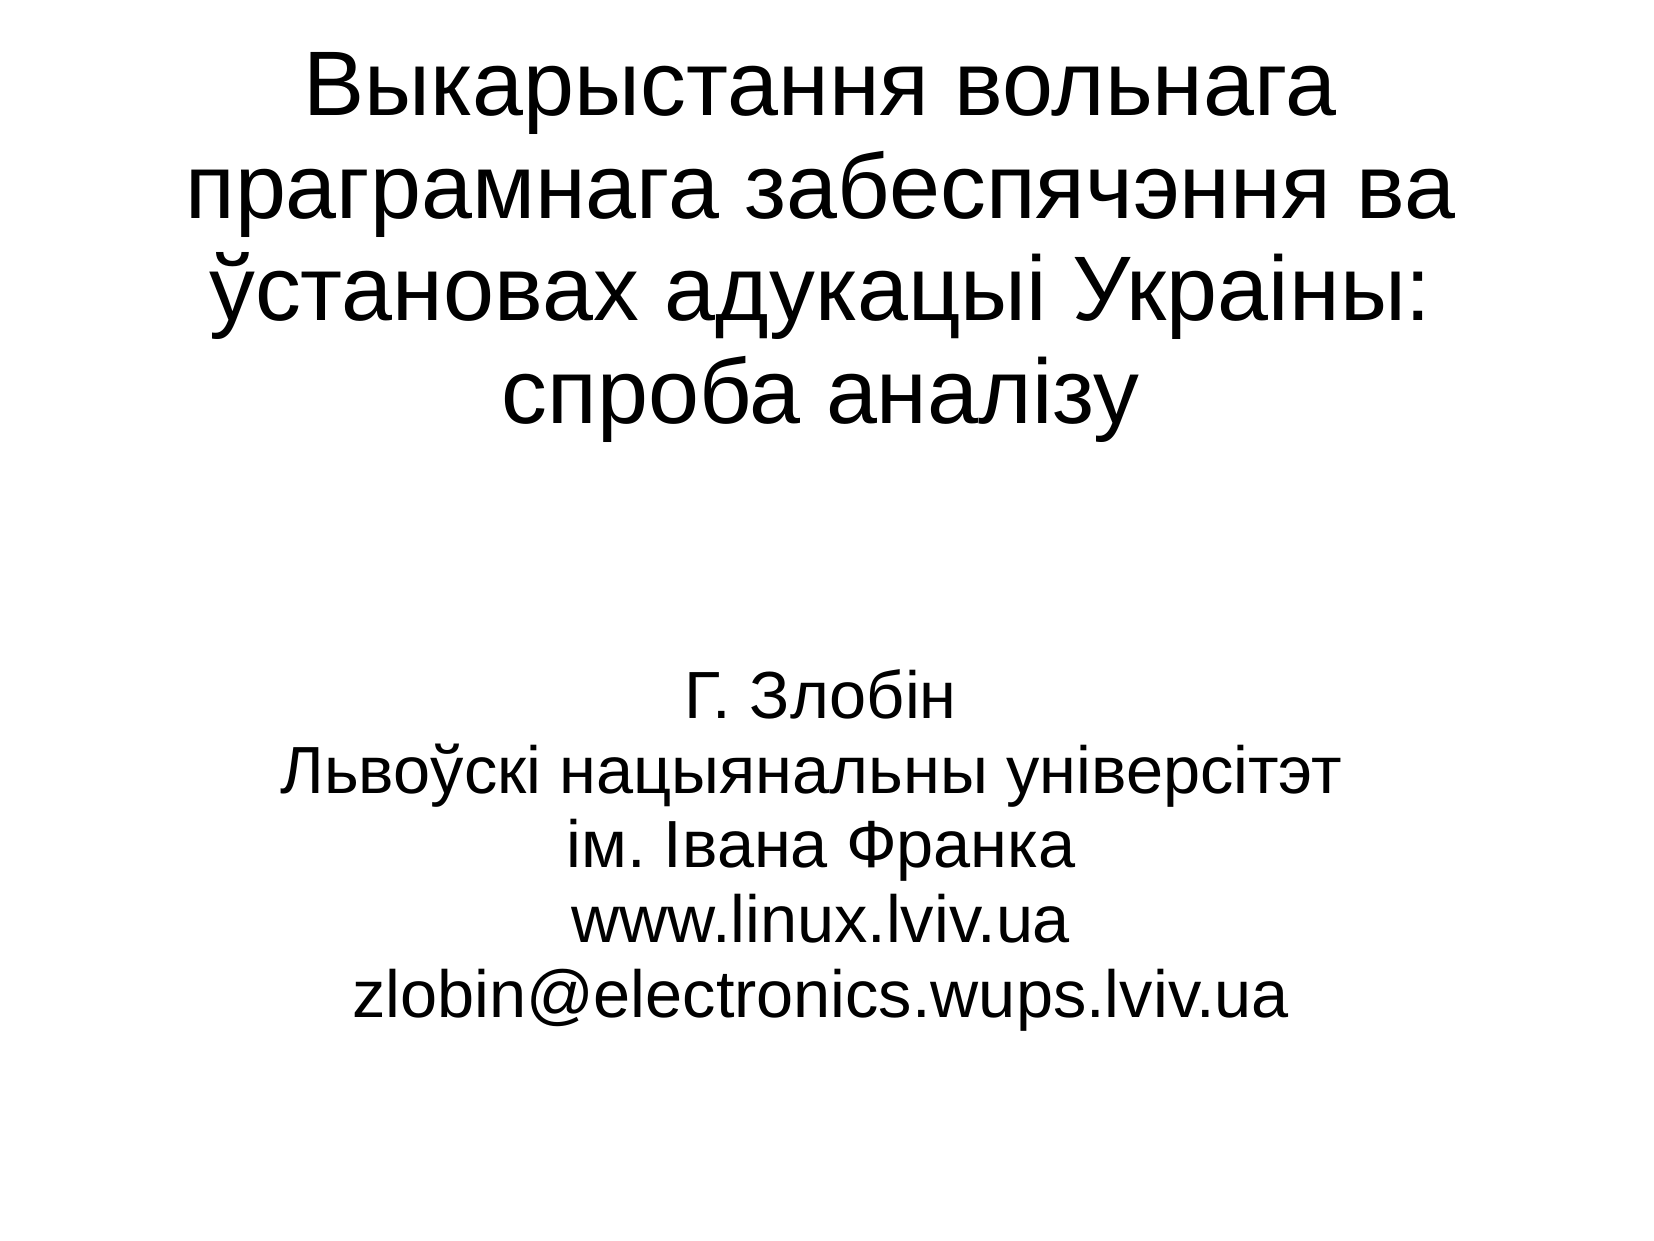

# Выкарыстання вольнага праграмнага забеспячэння ва ўстановах адукацыі Украіны: спроба аналізу
Г. Злобін
Львоўскі нацыянальны універсітэт
ім. Івана Франка
www.linux.lviv.ua
zlobin@electronics.wups.lviv.ua